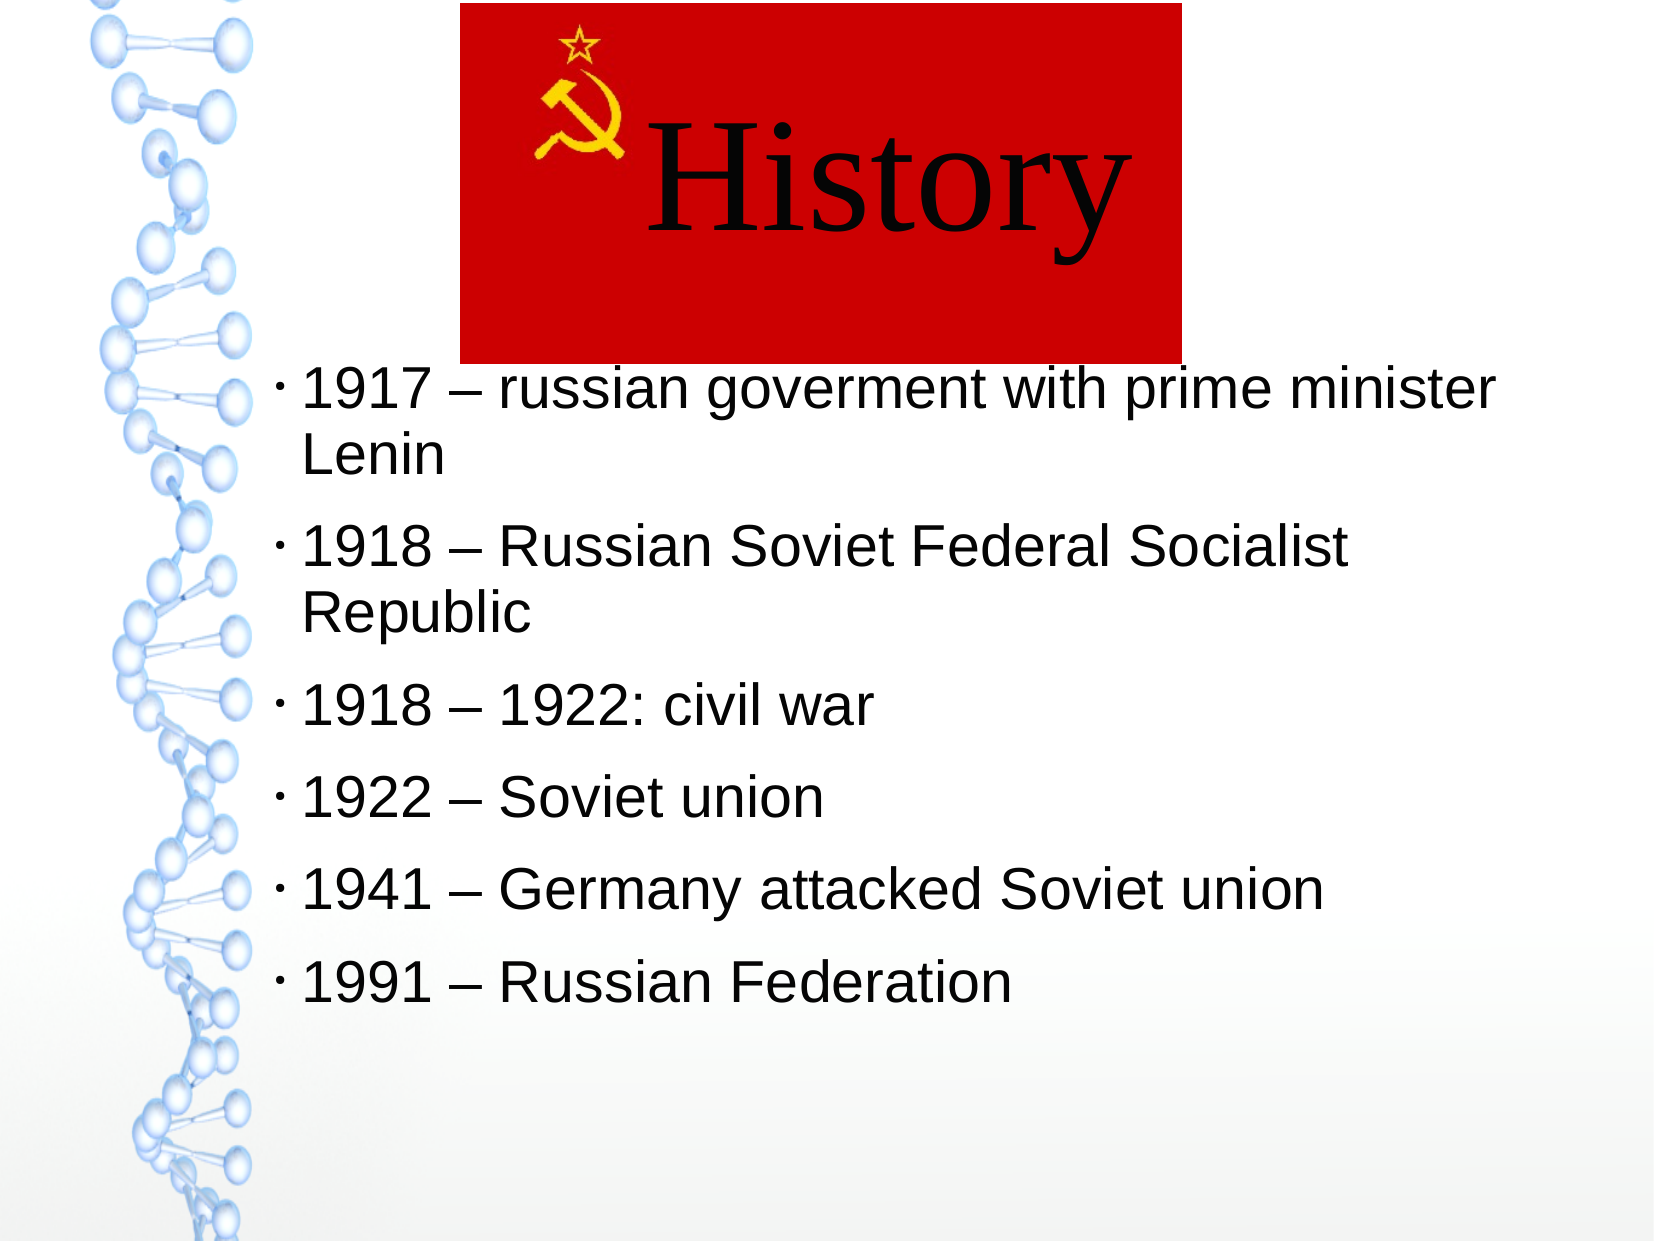

# History
1917 – russian goverment with prime minister Lenin
1918 – Russian Soviet Federal Socialist Republic
1918 – 1922: civil war
1922 – Soviet union
1941 – Germany attacked Soviet union
1991 – Russian Federation